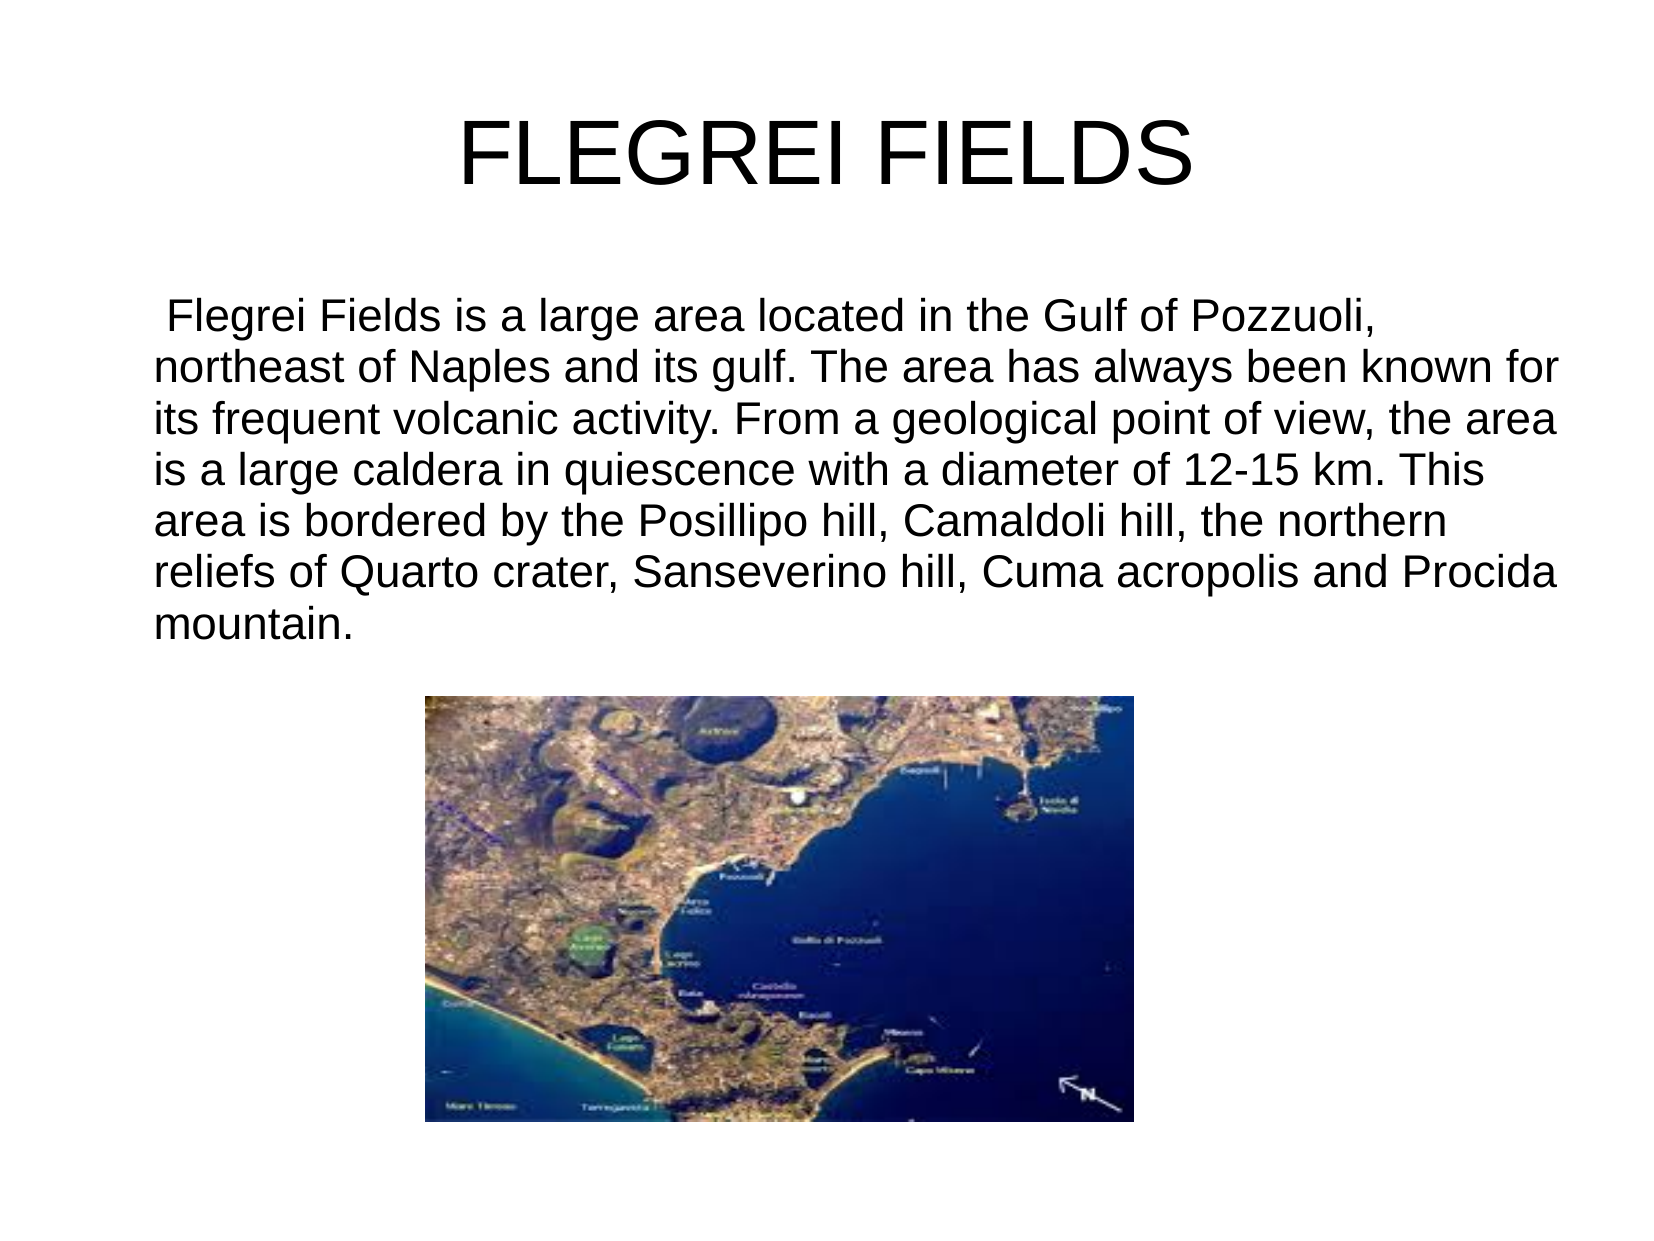

# FLEGREI FIELDS
 Flegrei Fields is a large area located in the Gulf of Pozzuoli, northeast of Naples and its gulf. The area has always been known for its frequent volcanic activity. From a geological point of view, the area is a large caldera in quiescence with a diameter of 12-15 km. This area is bordered by the Posillipo hill, Camaldoli hill, the northern reliefs of Quarto crater, Sanseverino hill, Cuma acropolis and Procida mountain.